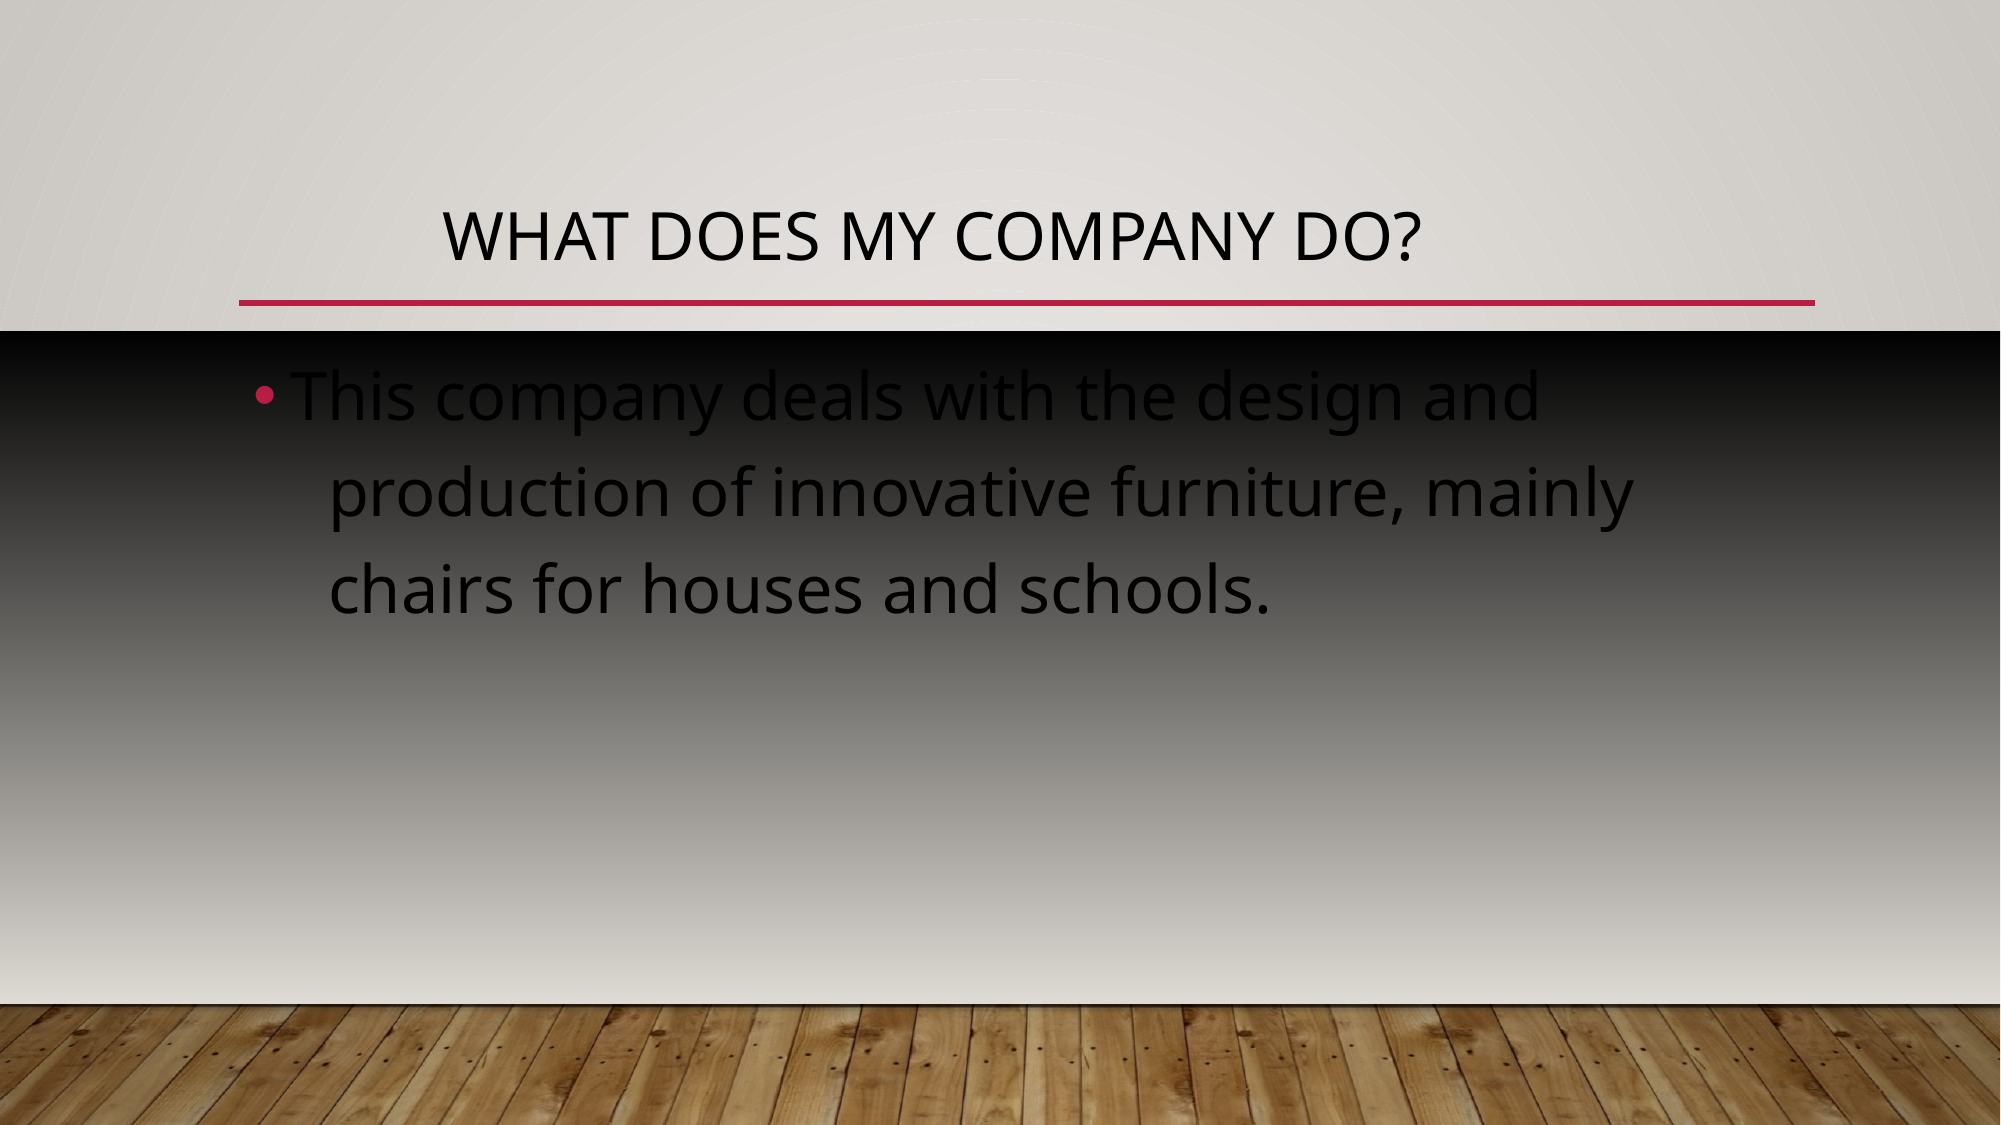

# What does my company do?
This company deals with the design and production of innovative furniture, mainly chairs for houses and schools.